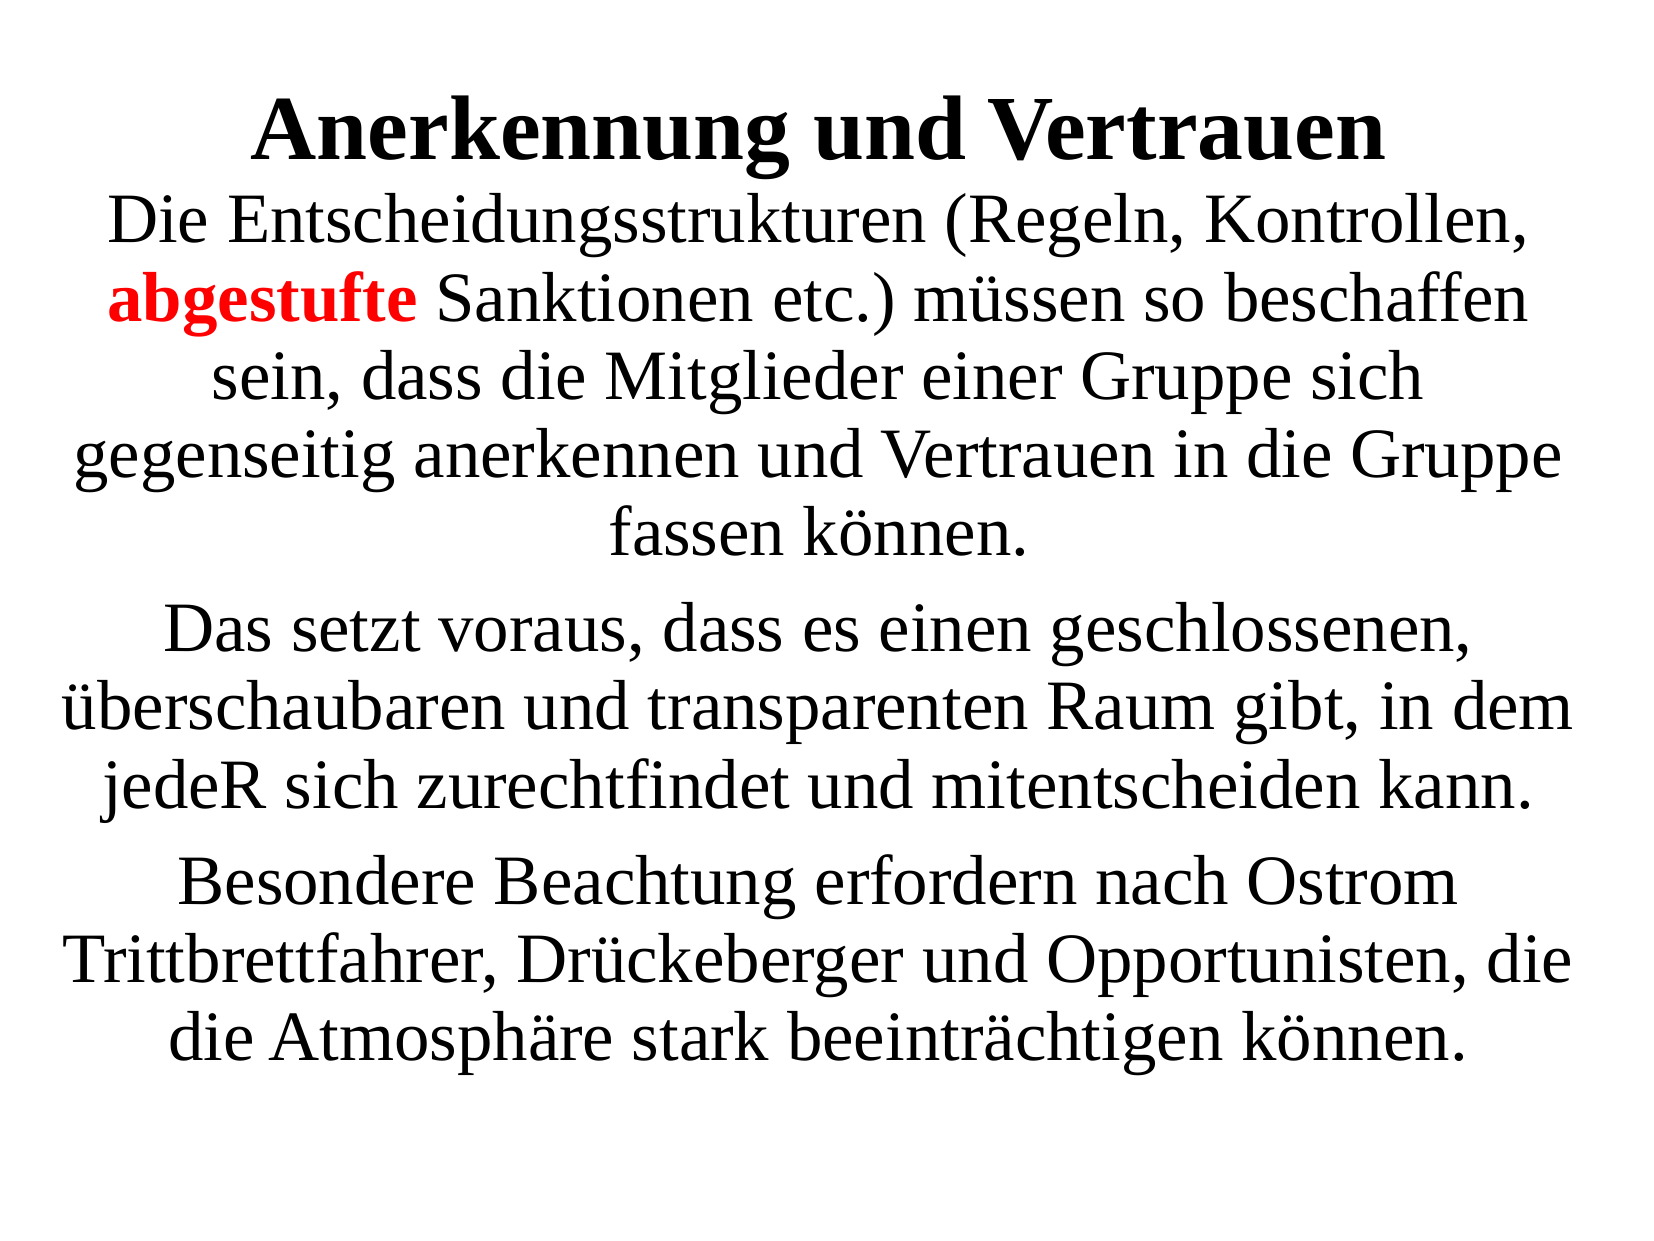

Anerkennung und Vertrauen
Die Entscheidungsstrukturen (Regeln, Kontrollen, abgestufte Sanktionen etc.) müssen so beschaffen sein, dass die Mitglieder einer Gruppe sich gegenseitig anerkennen und Vertrauen in die Gruppe fassen können.
Das setzt voraus, dass es einen geschlossenen, überschaubaren und transparenten Raum gibt, in dem jedeR sich zurechtfindet und mitentscheiden kann.
Besondere Beachtung erfordern nach Ostrom Trittbrettfahrer, Drückeberger und Opportunisten, die die Atmosphäre stark beeinträchtigen können.